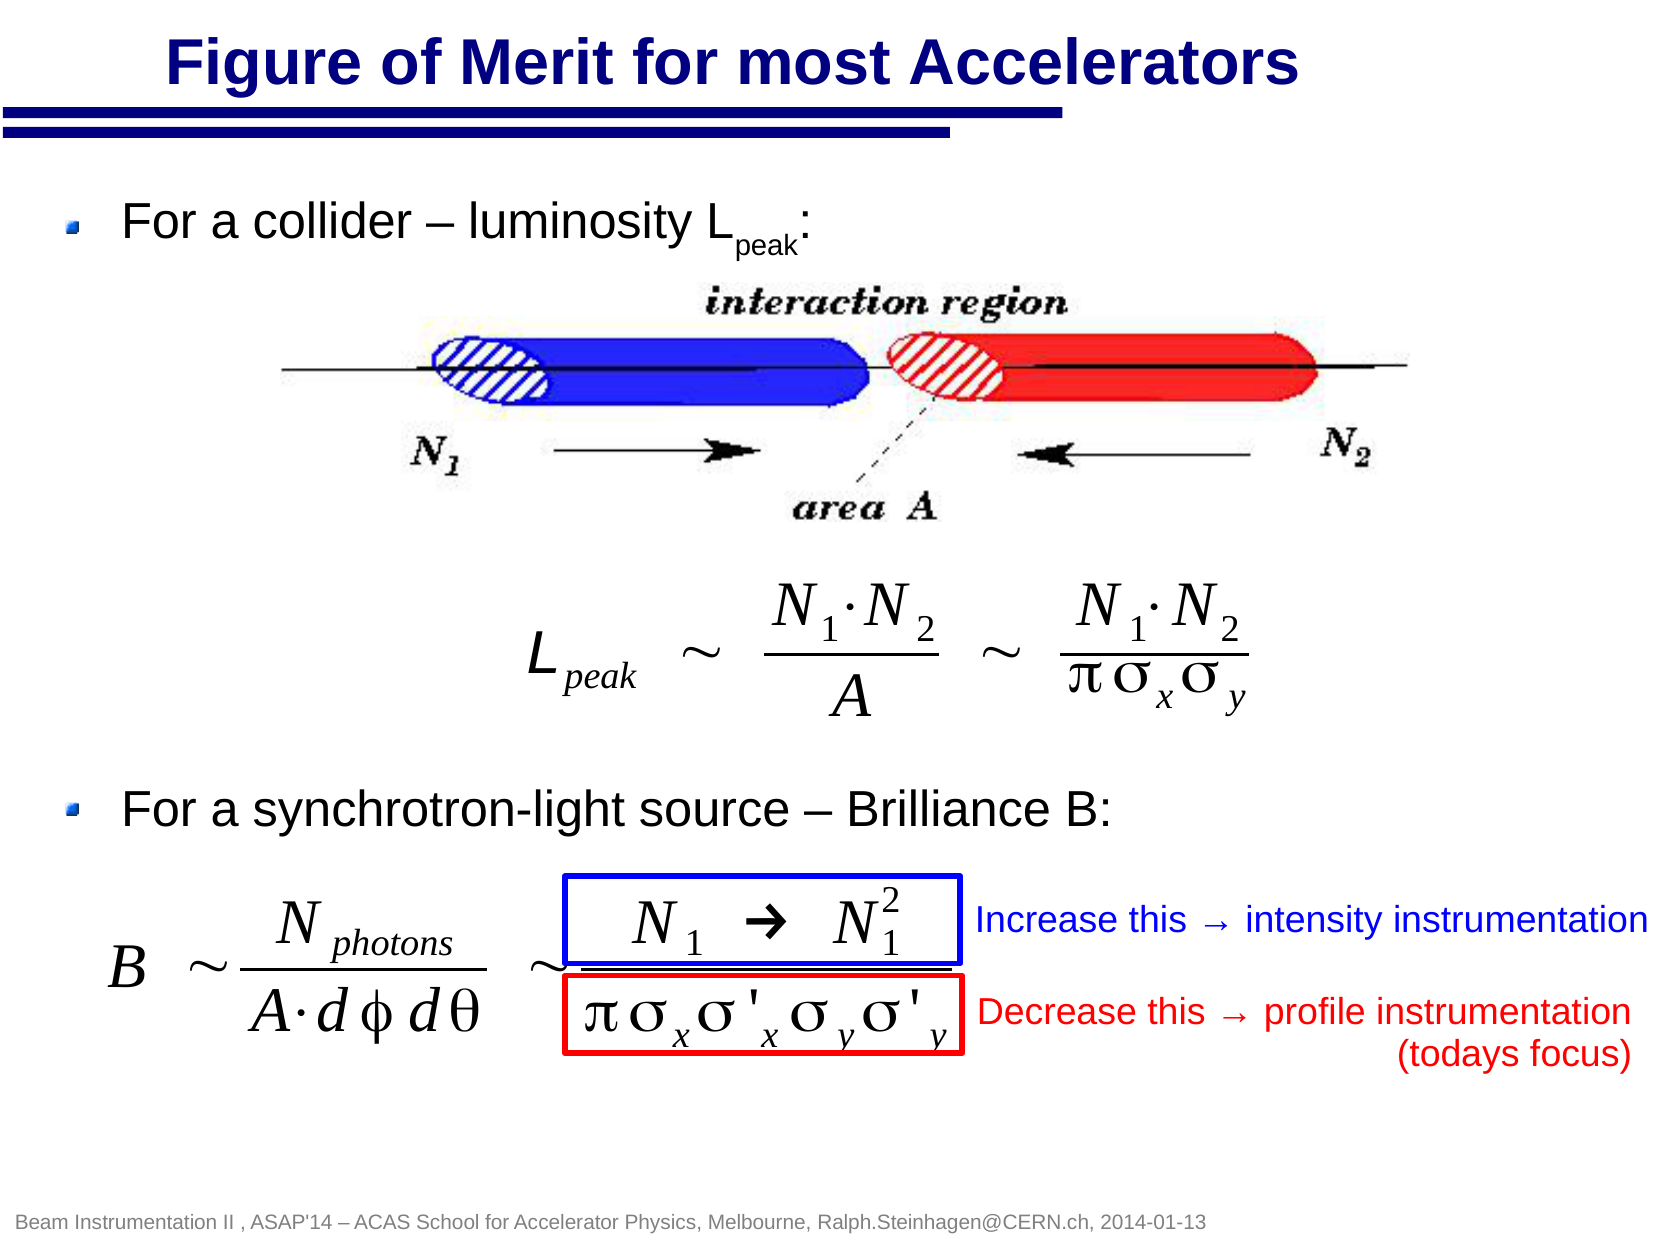

# Figure of Merit for most Accelerators
For a collider – luminosity Lpeak:
For a synchrotron-light source – Brilliance B:
Increase this → intensity instrumentation
Decrease this → profile instrumentation
(todays focus)